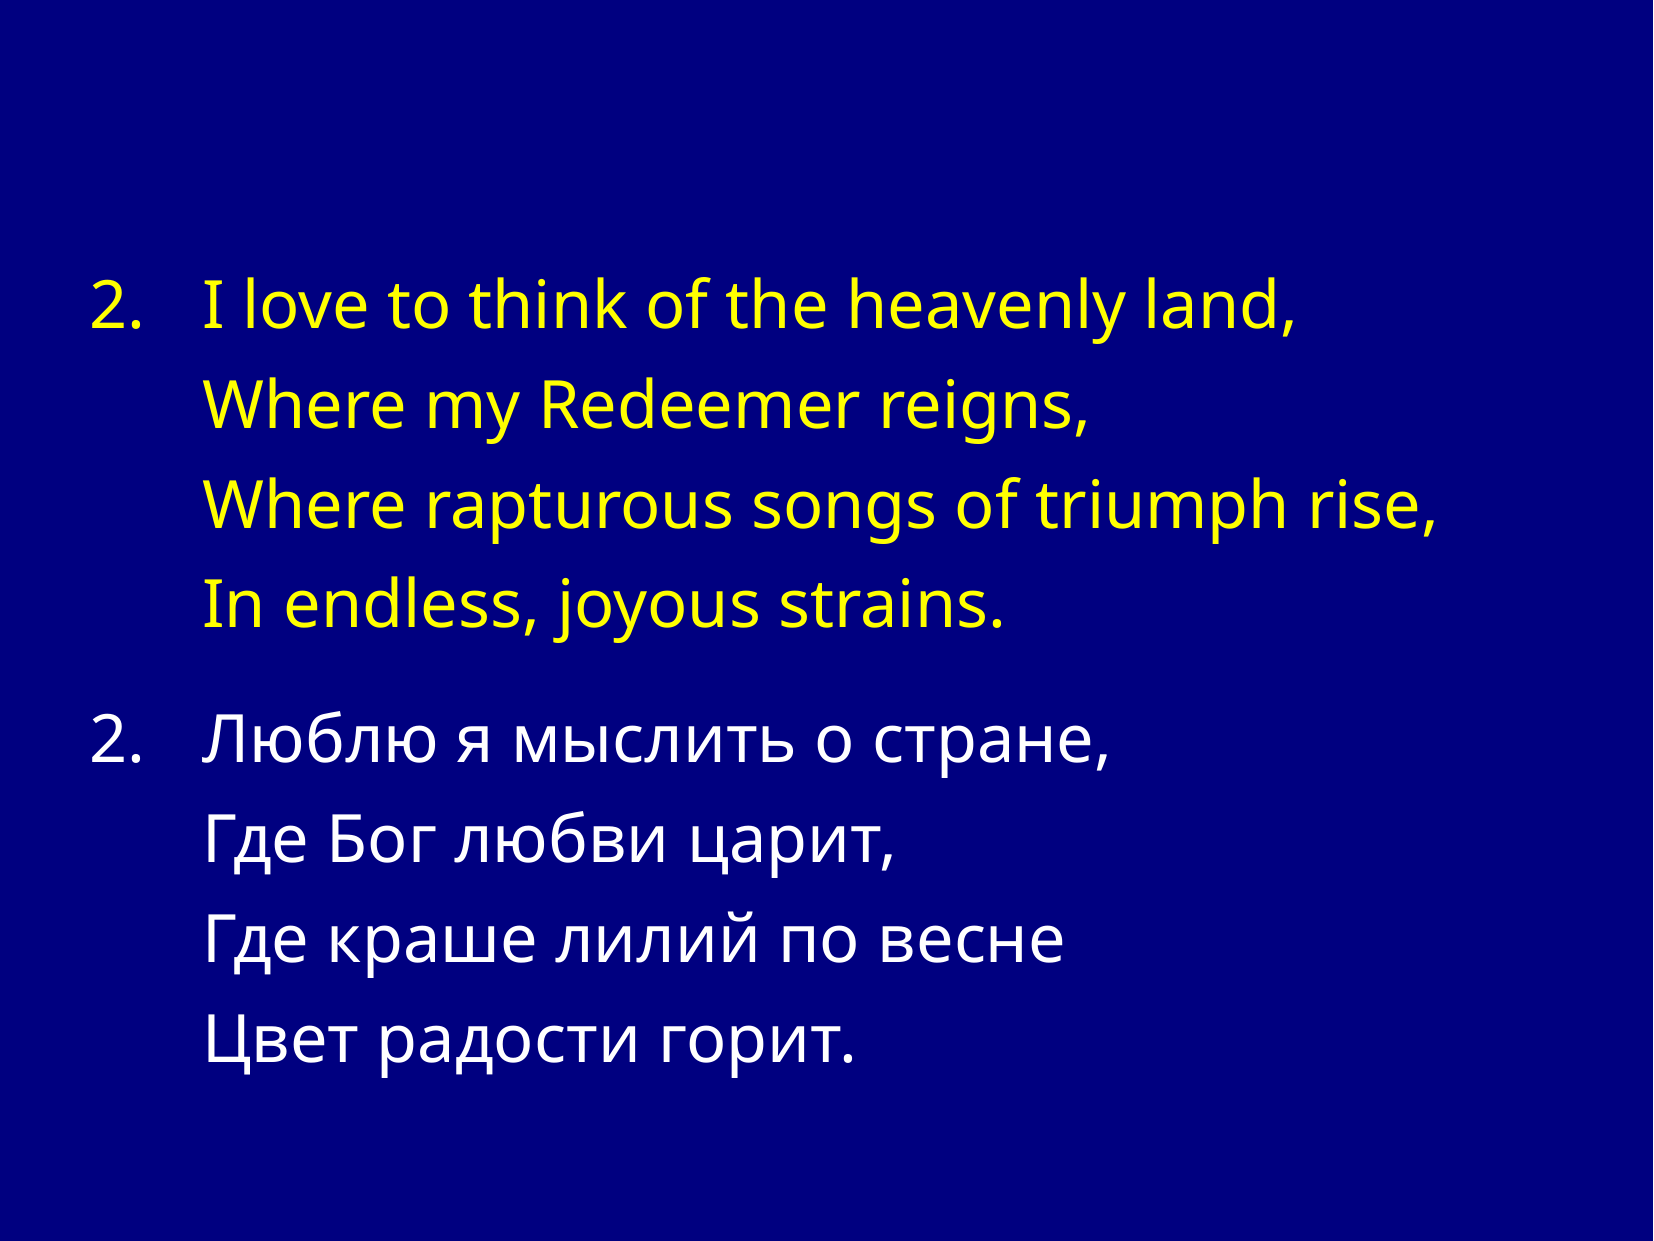

2.	I love to think of the heavenly land,
	Where my Redeemer reigns,
	Where rapturous songs of triumph rise,
	In endless, joyous strains.
2.	Люблю я мыслить о стране,
	Где Бог любви царит,
	Где краше лилий по весне
	Цвет радости горит.